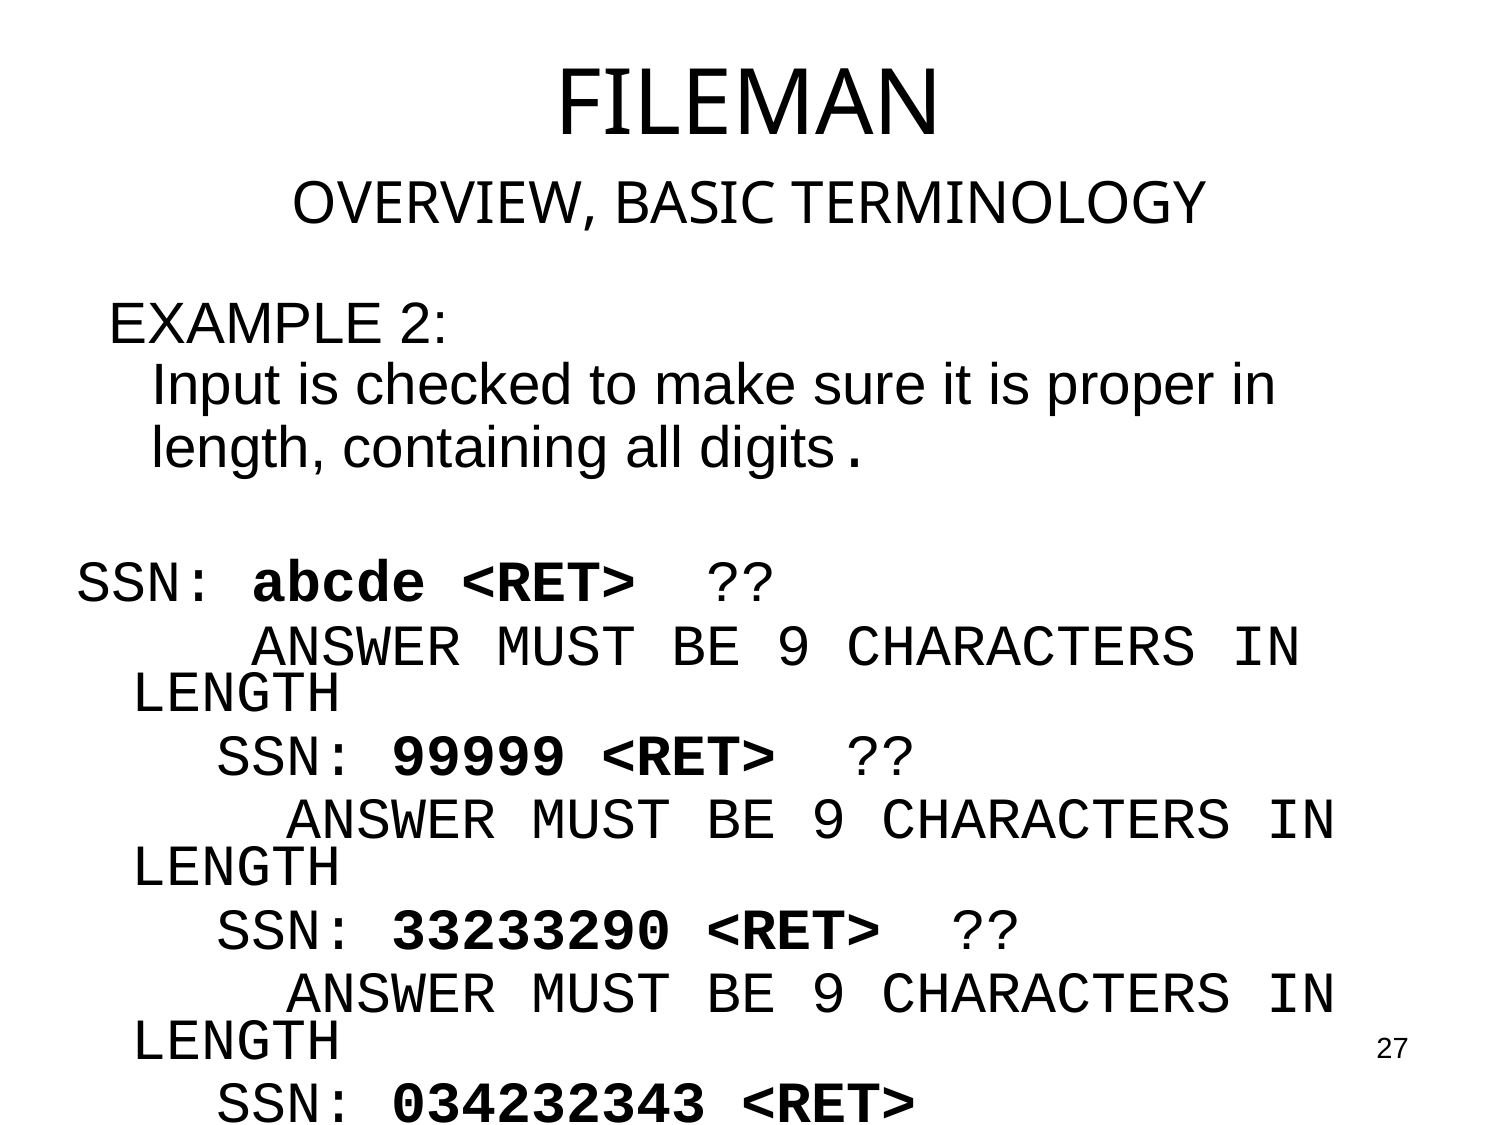

# FILEMAN OVERVIEW, BASIC TERMINOLOGY
 EXAMPLE 2:
Input is checked to make sure it is proper in
length, containing all digits.
SSN: abcde <RET> ??
 ANSWER MUST BE 9 CHARACTERS IN LENGTH
 SSN: 99999 <RET> ??
 ANSWER MUST BE 9 CHARACTERS IN LENGTH
 SSN: 33233290 <RET> ??
 ANSWER MUST BE 9 CHARACTERS IN LENGTH
 SSN: 034232343 <RET>
27